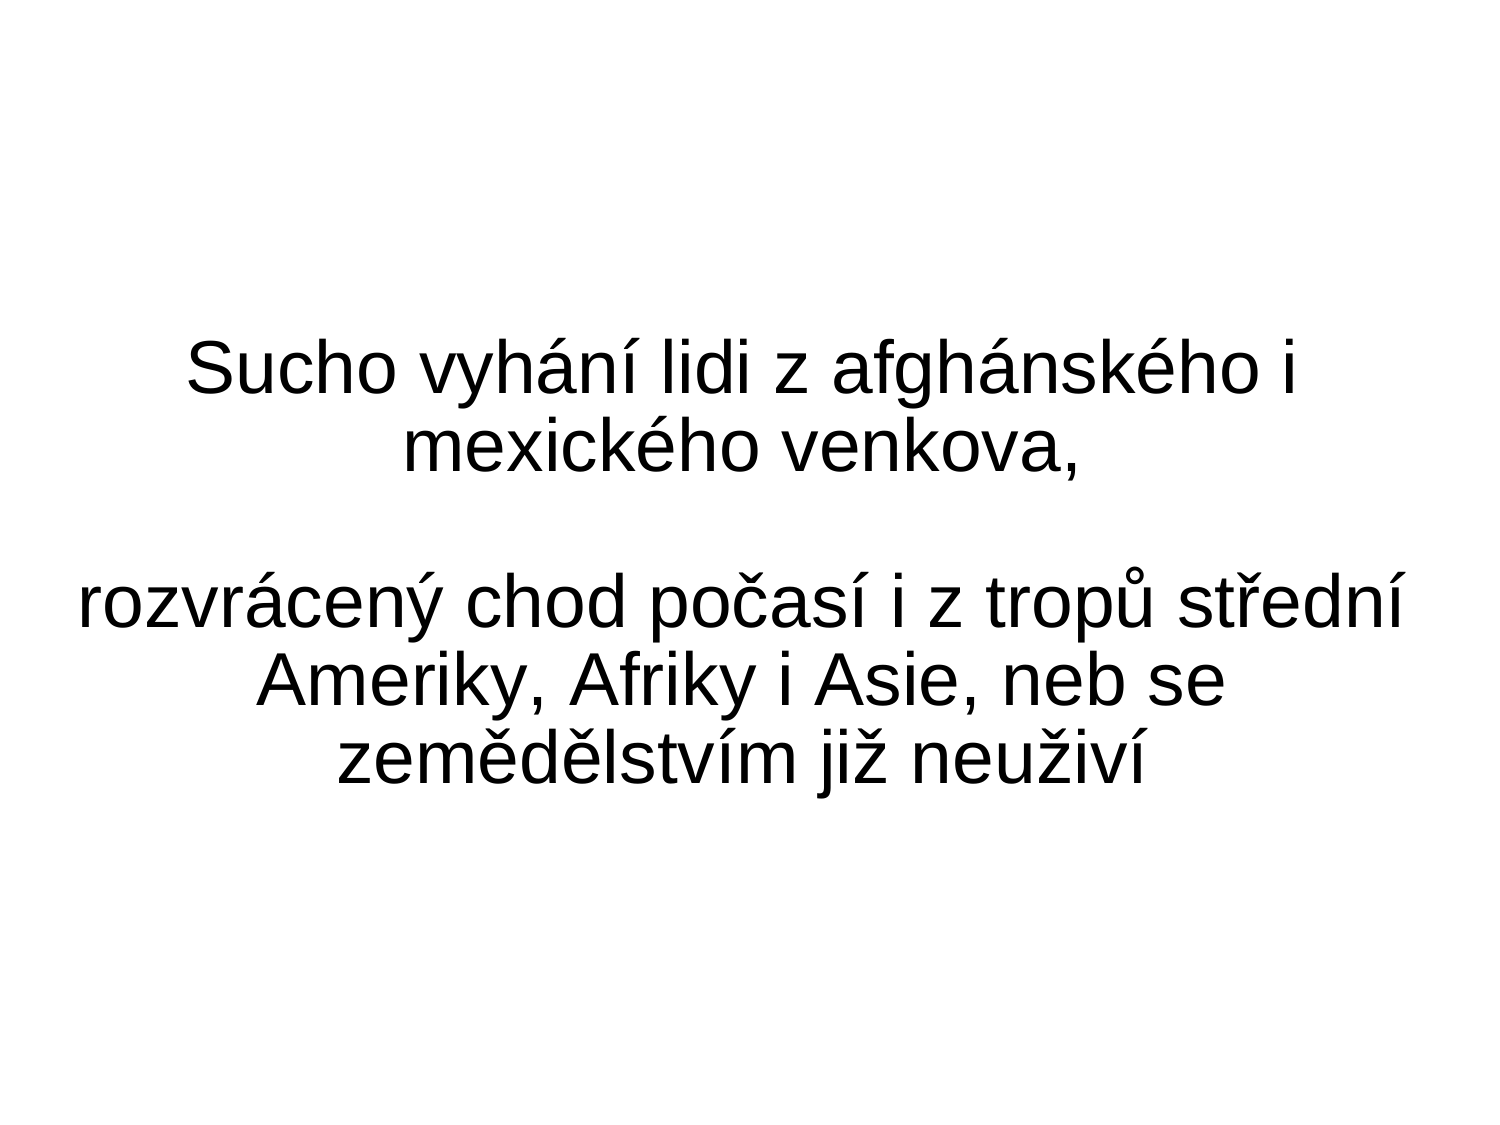

# Sucho vyhání lidi z afghánského i mexického venkova, rozvrácený chod počasí i z tropů střední Ameriky, Afriky i Asie, neb se zemědělstvím již neuživí